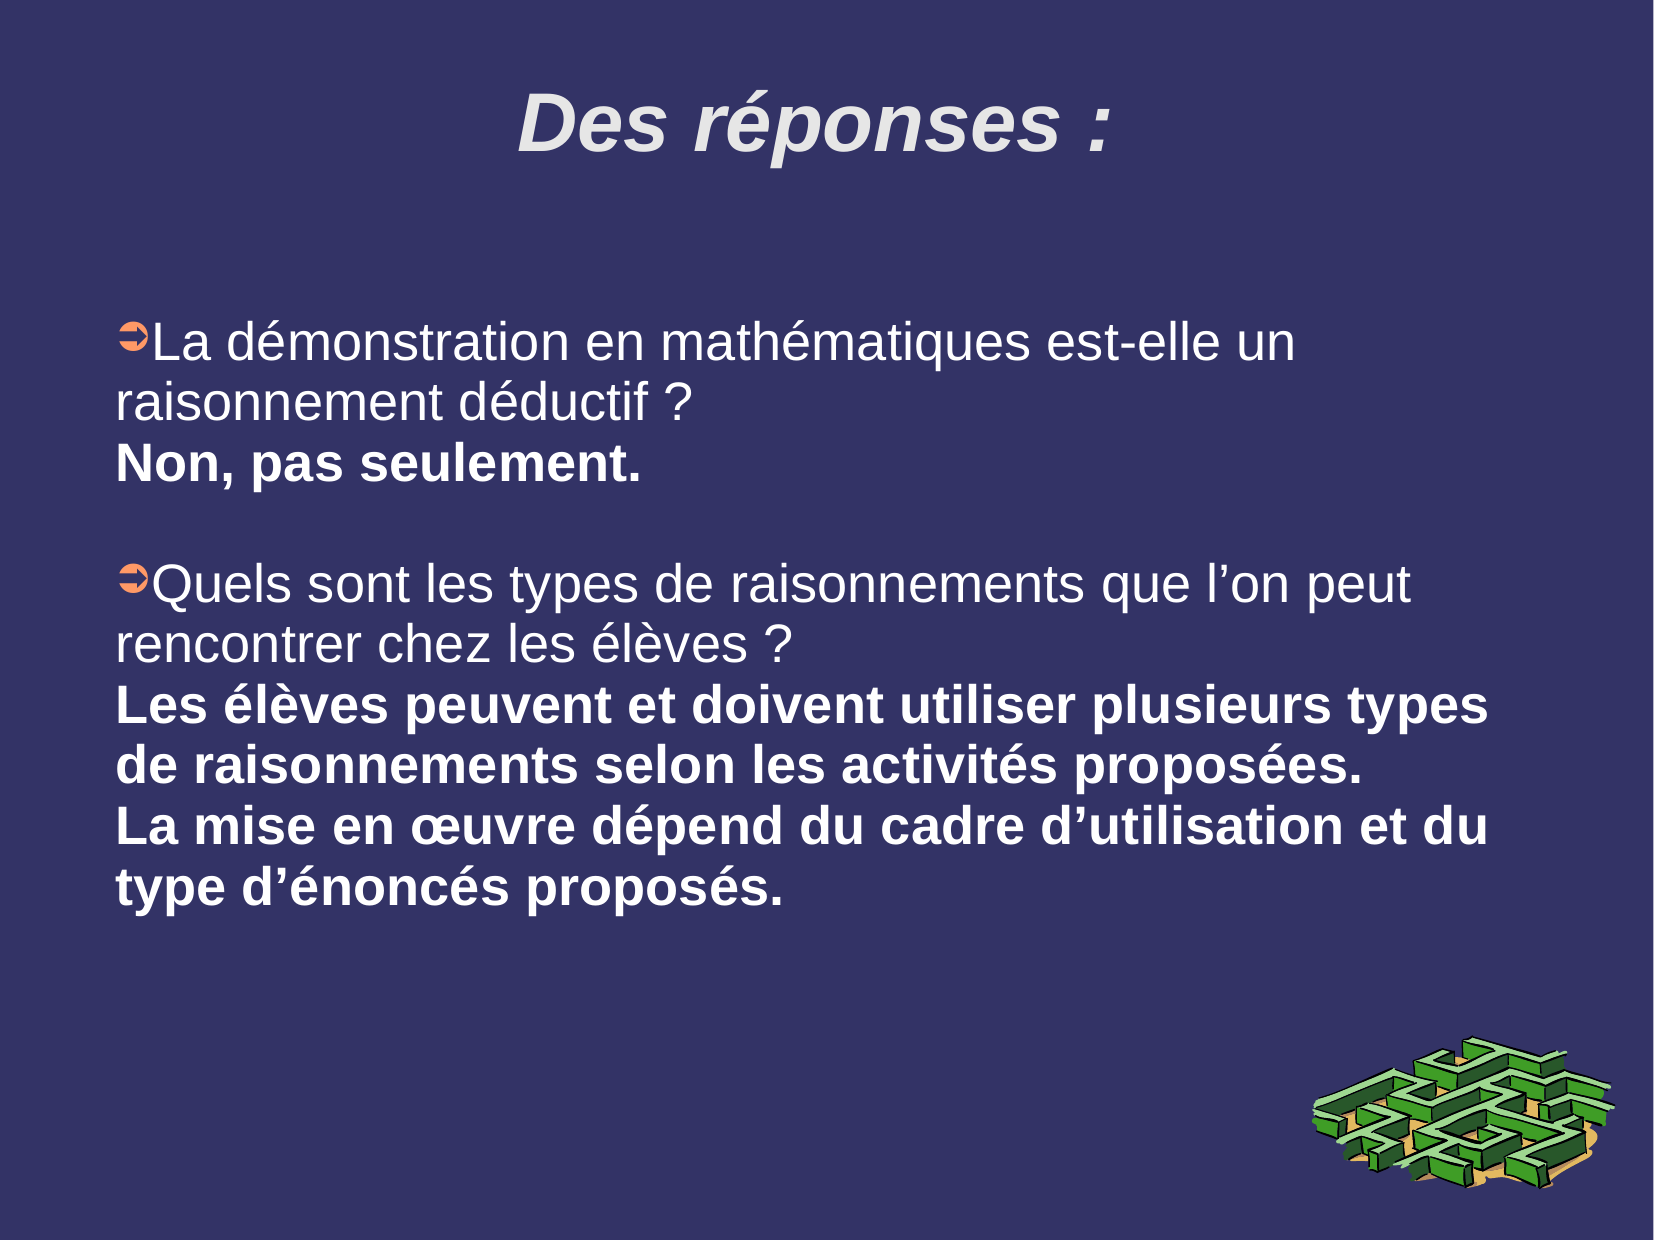

# Des réponses :
La démonstration en mathématiques est-elle un
raisonnement déductif ?
Non, pas seulement.
Quels sont les types de raisonnements que l’on peut
rencontrer chez les élèves ?
Les élèves peuvent et doivent utiliser plusieurs types de raisonnements selon les activités proposées.
La mise en œuvre dépend du cadre d’utilisation et du type d’énoncés proposés.